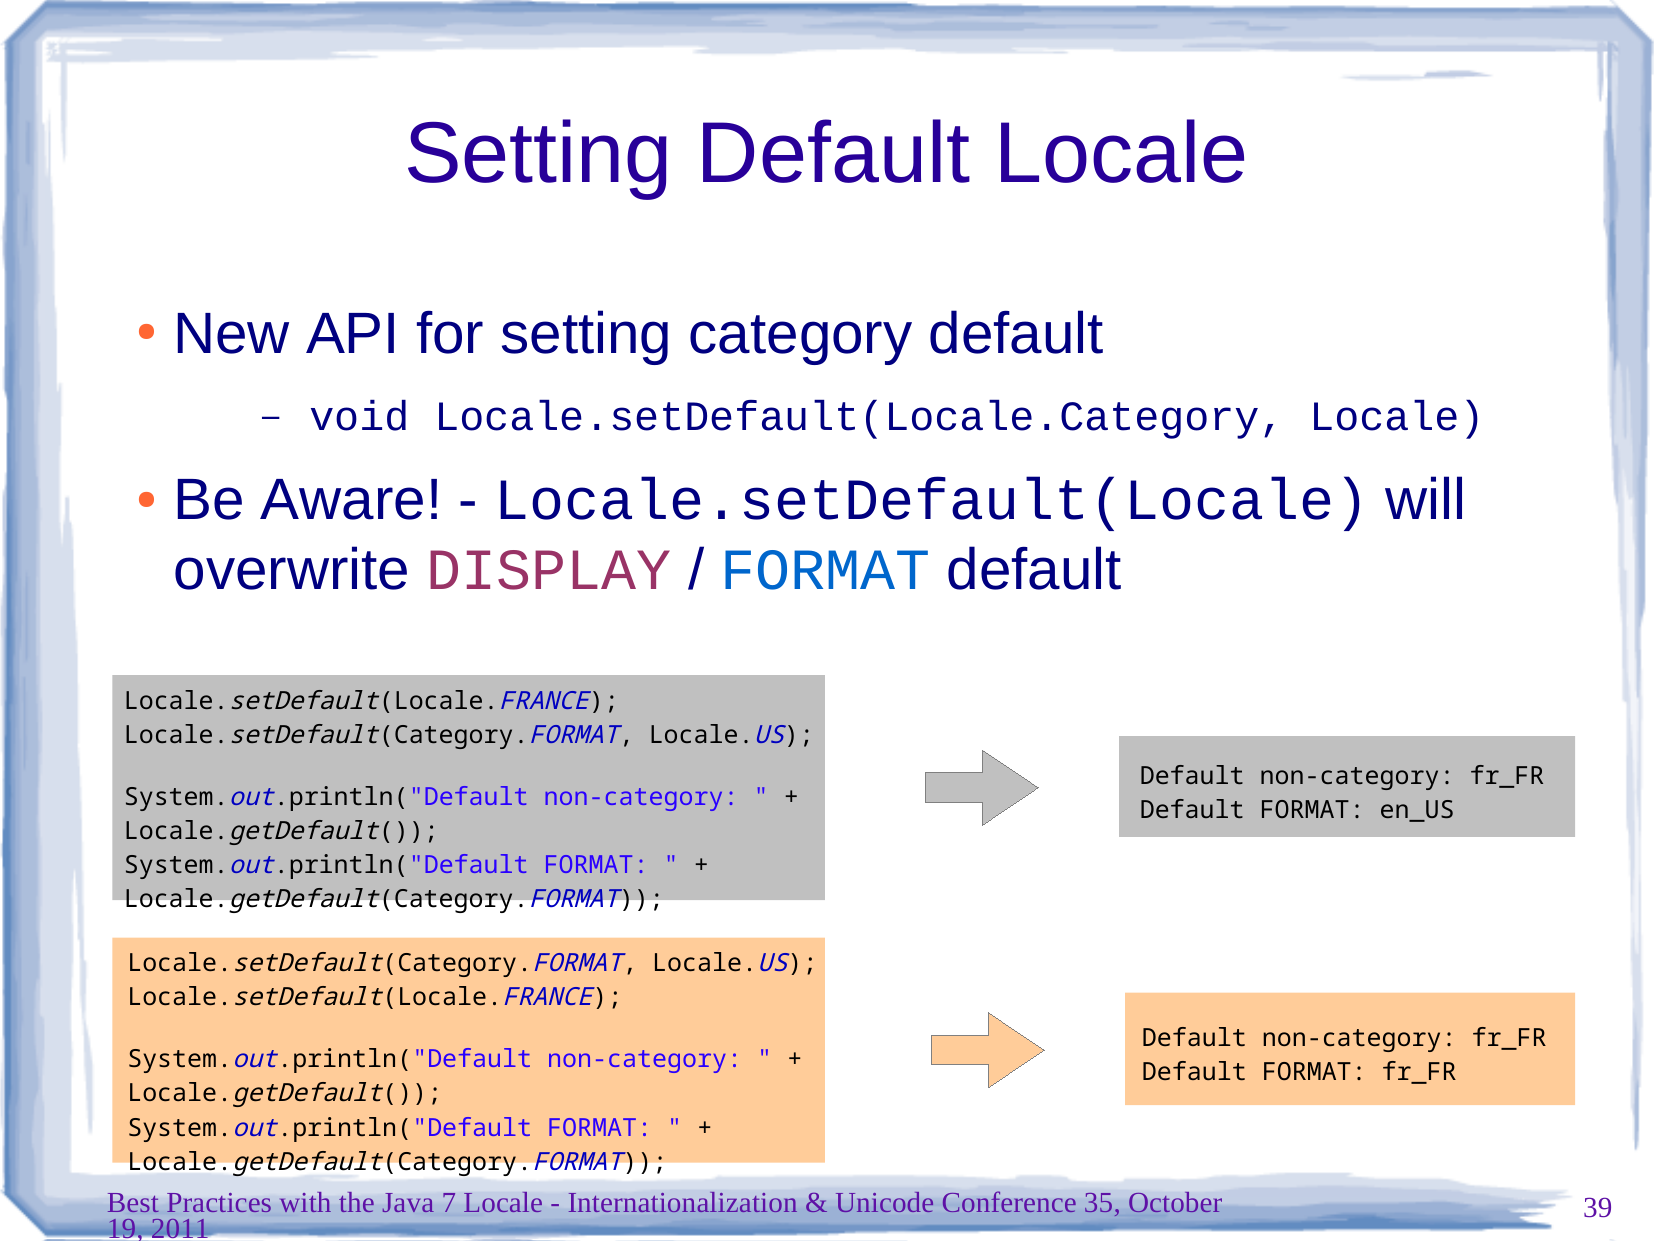

# Setting Default Locale
New API for setting category default
void Locale.setDefault(Locale.Category, Locale)
Be Aware! - Locale.setDefault(Locale) will overwrite DISPLAY / FORMAT default
Locale.setDefault(Locale.FRANCE);
Locale.setDefault(Category.FORMAT, Locale.US);
System.out.println("Default non-category: " + Locale.getDefault());
System.out.println("Default FORMAT: " + Locale.getDefault(Category.FORMAT));
Default non-category: fr_FR
Default FORMAT: en_US
Locale.setDefault(Category.FORMAT, Locale.US);
Locale.setDefault(Locale.FRANCE);
System.out.println("Default non-category: " + Locale.getDefault());
System.out.println("Default FORMAT: " + Locale.getDefault(Category.FORMAT));
Default non-category: fr_FR
Default FORMAT: fr_FR
Best Practices with the Java 7 Locale - Internationalization & Unicode Conference 35, October 19, 2011
39